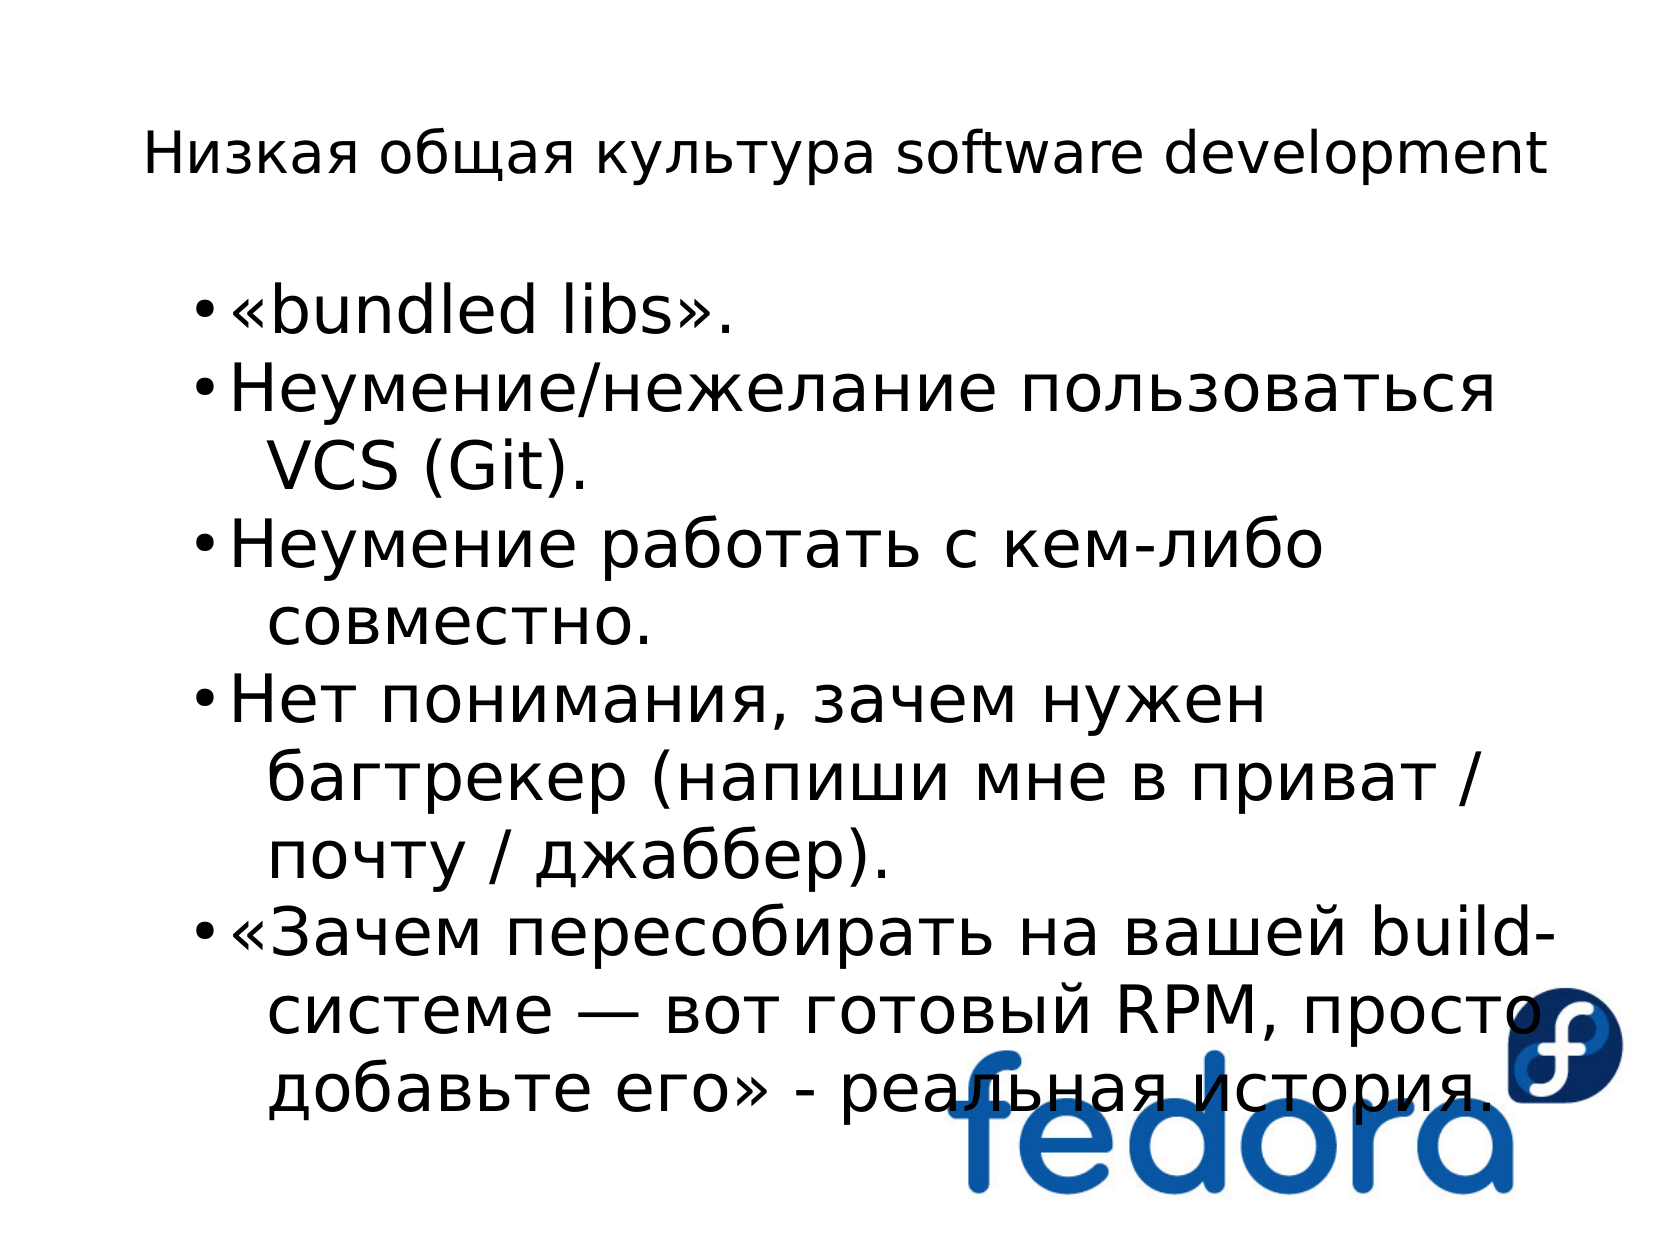

# Низкая общая культура software development
«bundled libs».
Неумение/нежелание пользоваться VCS (Git).
Неумение работать с кем-либо совместно.
Нет понимания, зачем нужен багтрекер (напиши мне в приват / почту / джаббер).
«Зачем пересобирать на вашей build-системе — вот готовый RPM, просто добавьте его» - реальная история.